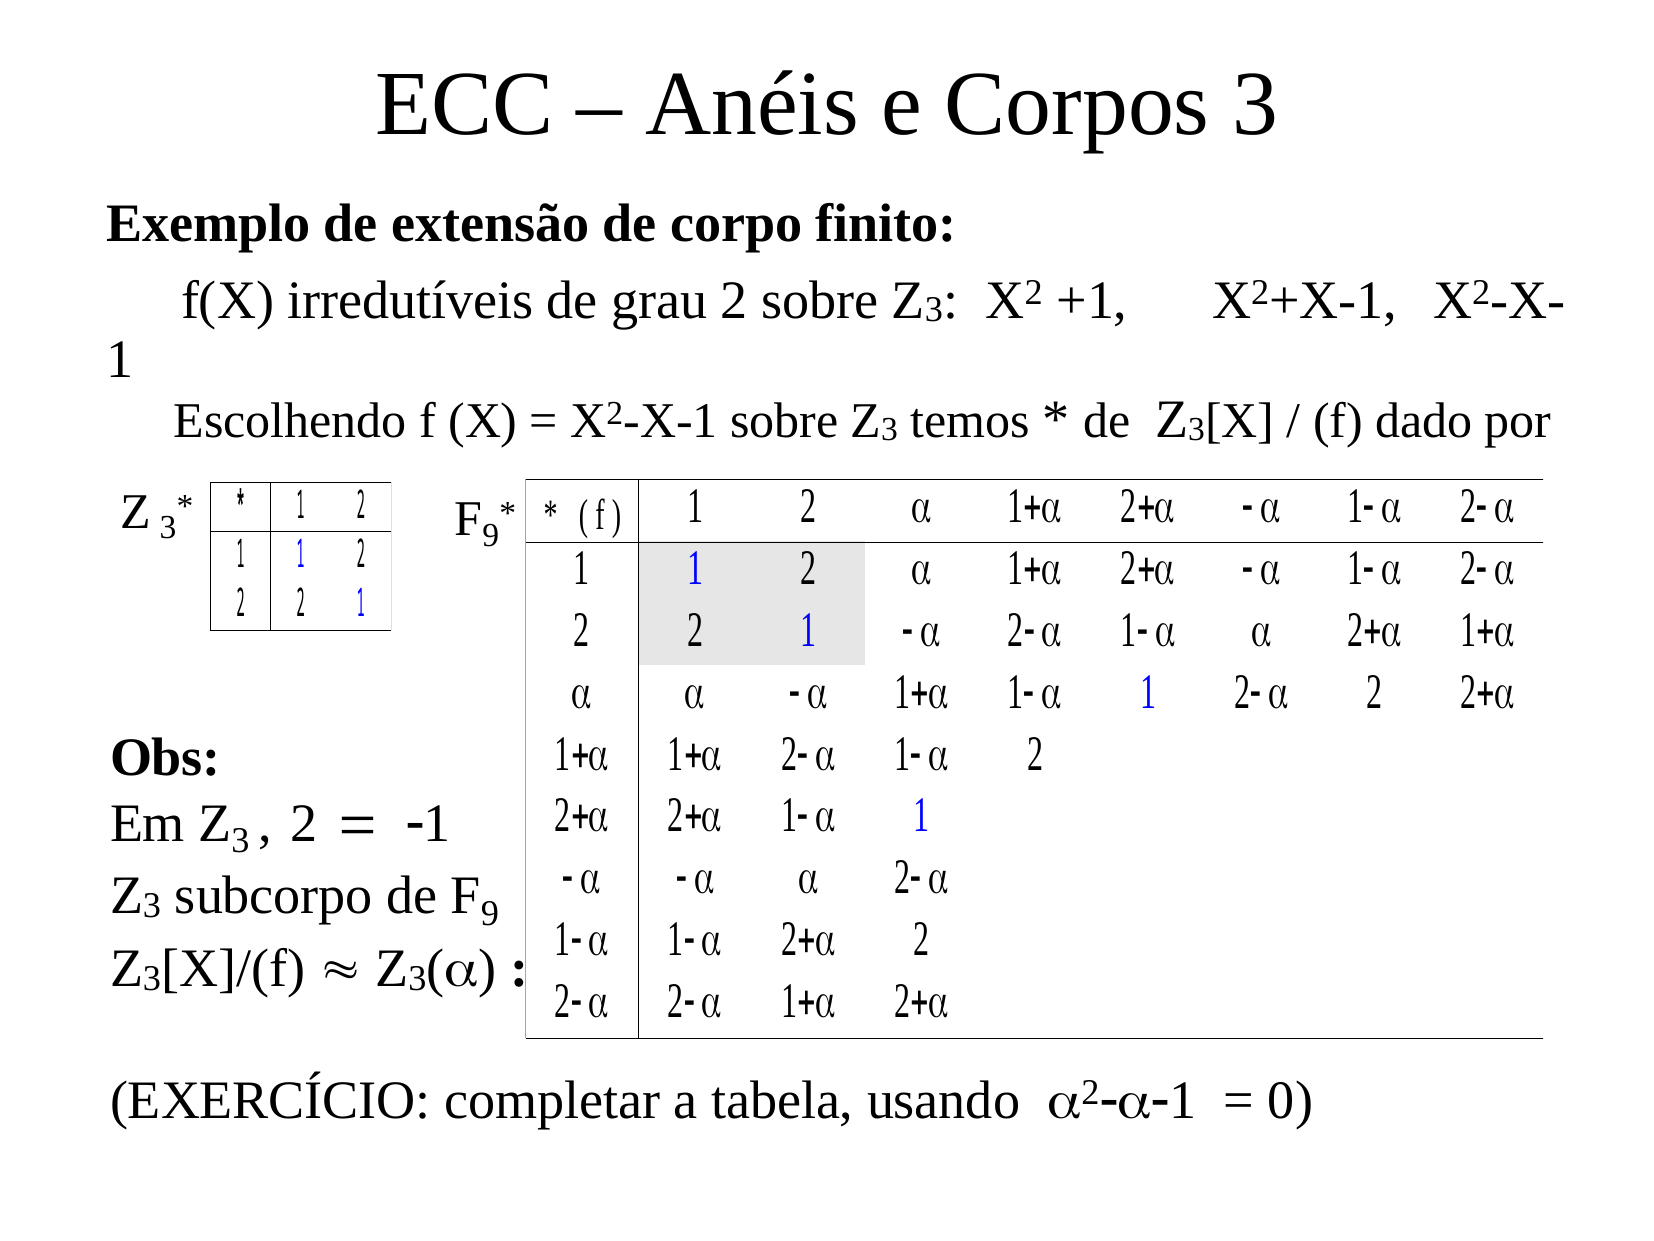

# ECC – Anéis e Corpos 3
Exemplo de extensão de corpo finito:
f(X) irredutíveis de grau 2 sobre Z3: X2 +1, 	X2+X-1, 	X2-X-1
Escolhendo f (X) = X2-X-1 sobre Z3 temos * de Z3[X] / (f) dado por
Z 3*
F9*
Obs:
Em Z3 , 
Z3 subcorpo de F9
Z3[X]/(f)  Z3() :
(EXERCÍCIO: completar a tabela, usando 2= 0)